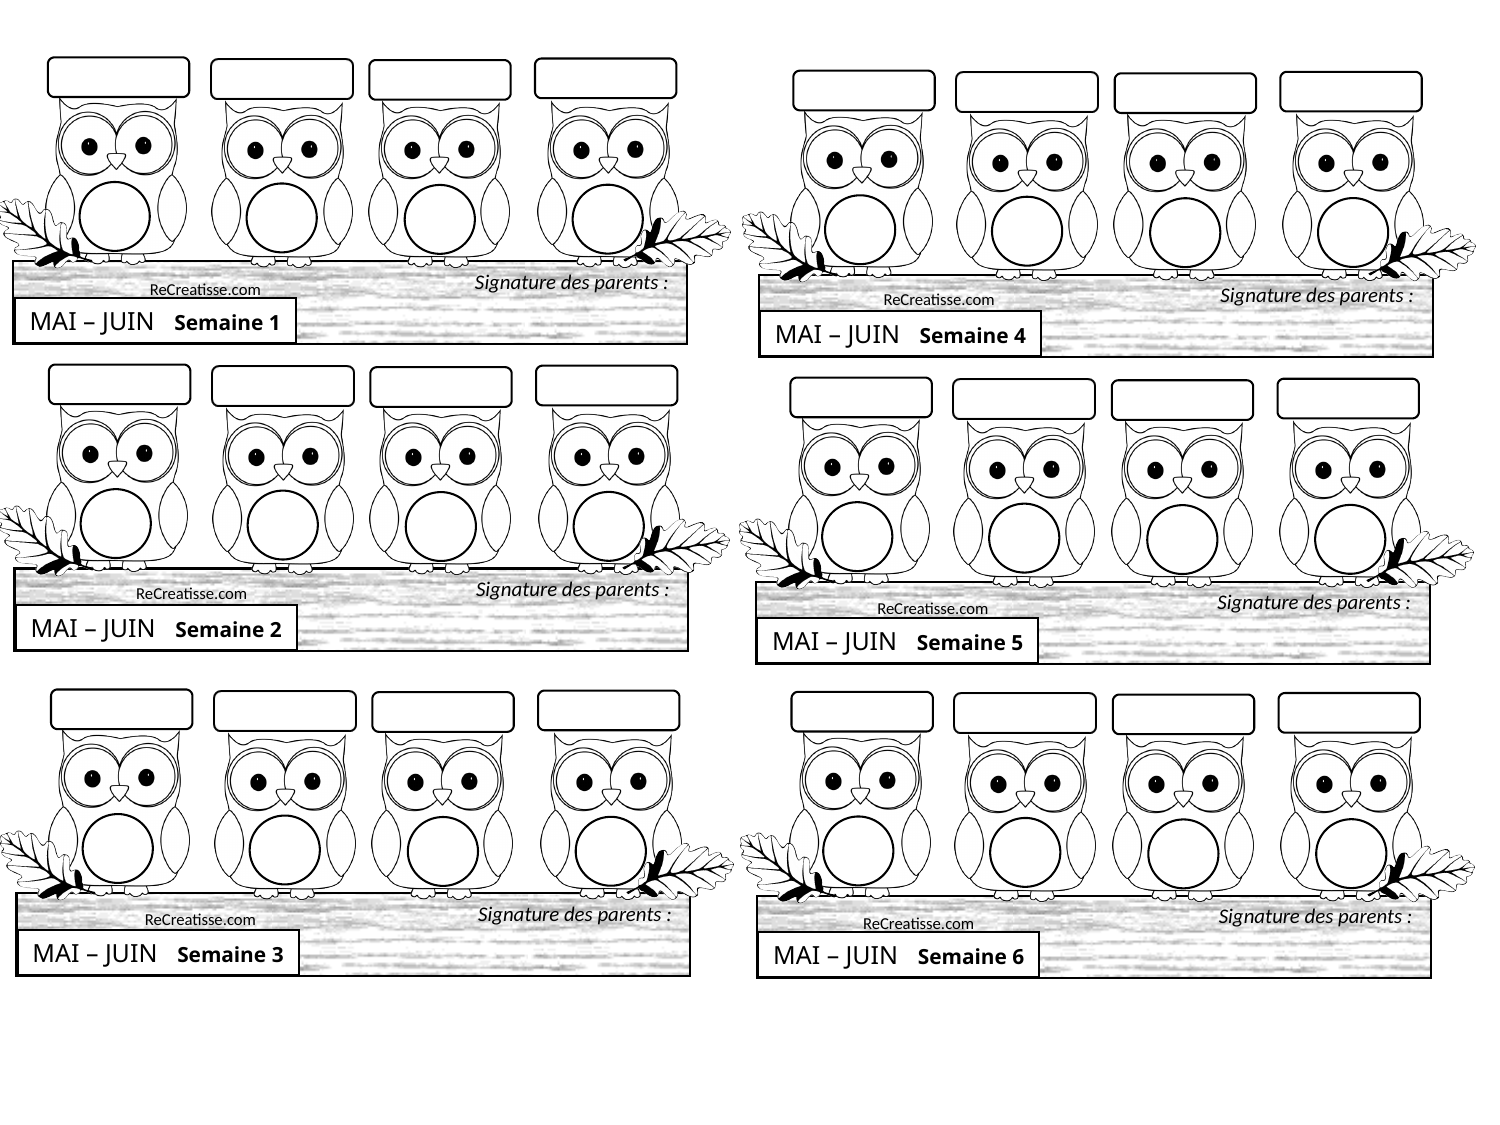

Signature des parents :
ReCreatisse.com
Signature des parents :
ReCreatisse.com
MAI – JUIN Semaine 1
MAI – JUIN Semaine 4
Signature des parents :
ReCreatisse.com
Signature des parents :
ReCreatisse.com
MAI – JUIN Semaine 2
MAI – JUIN Semaine 5
Signature des parents :
Signature des parents :
ReCreatisse.com
ReCreatisse.com
MAI – JUIN Semaine 3
MAI – JUIN Semaine 6